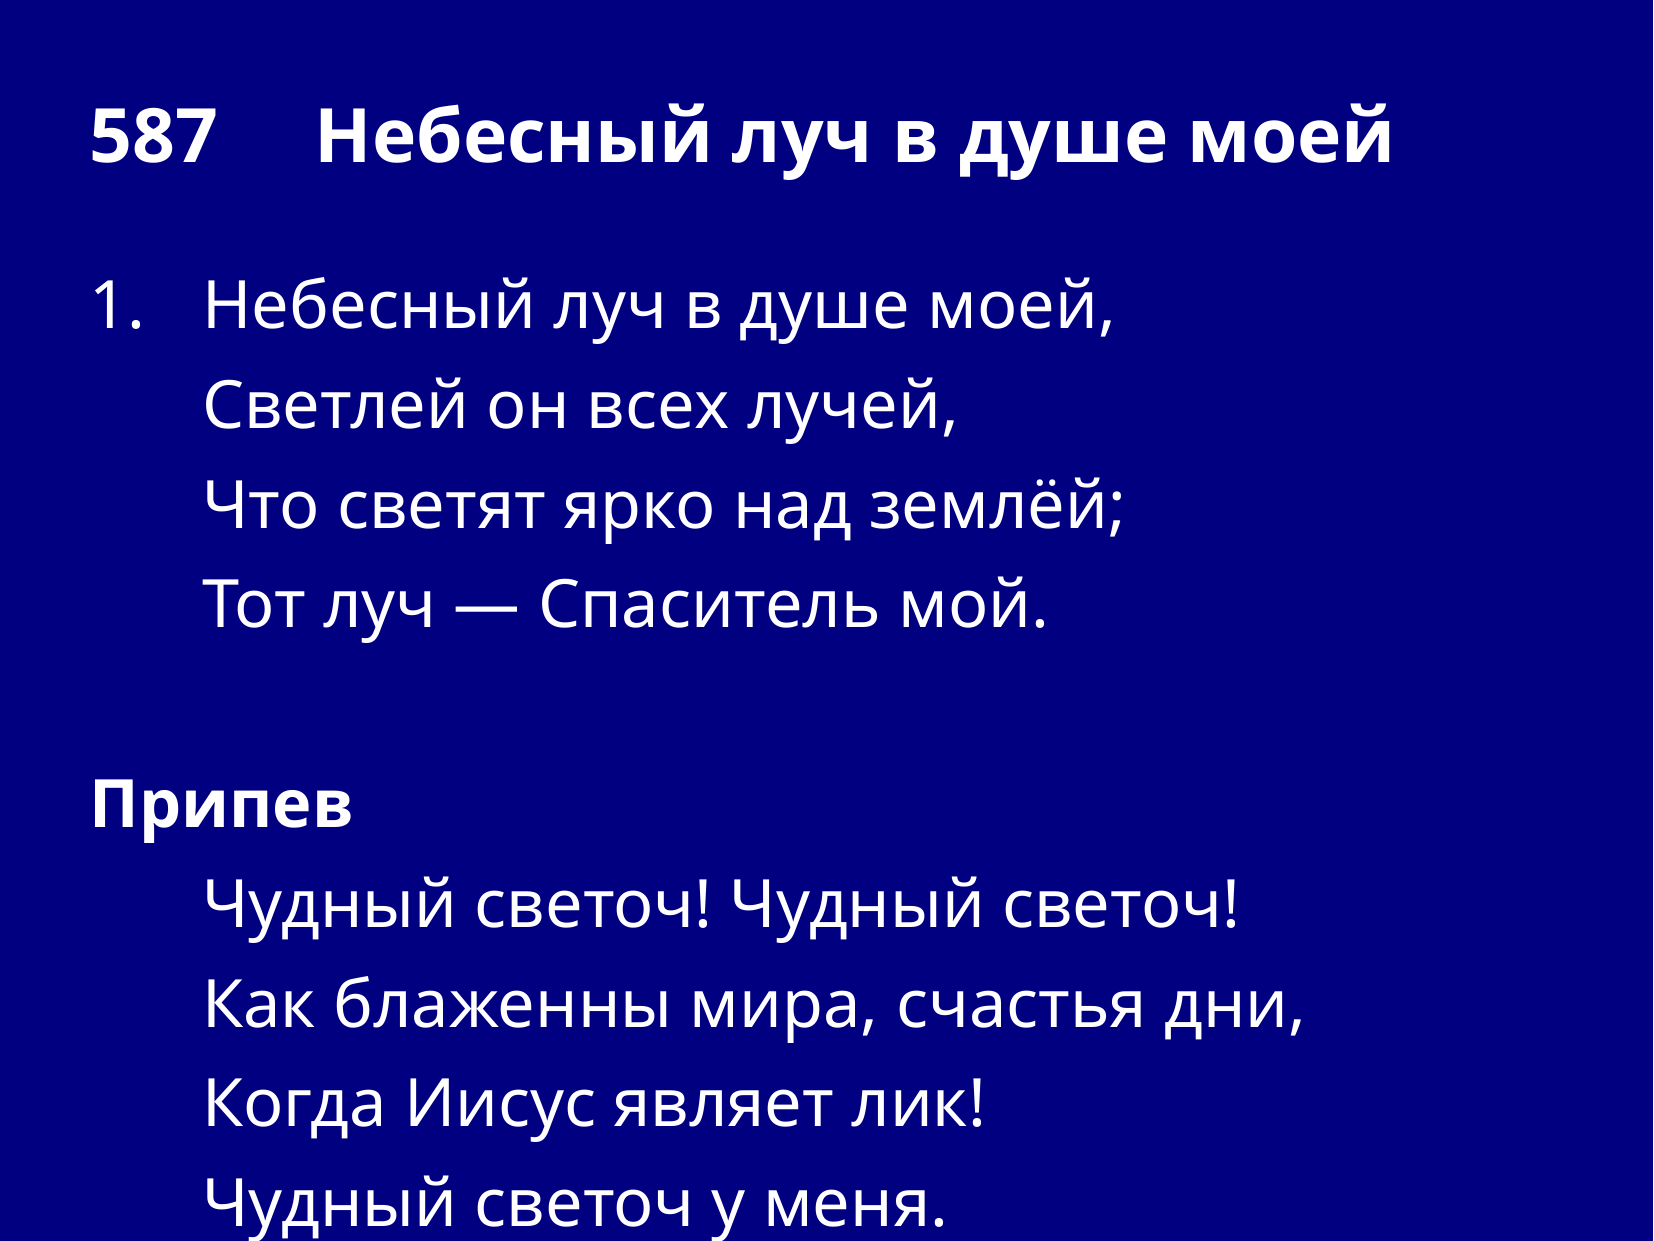

587	Небесный луч в душе моей
1.	Небесный луч в душе моей,
	Светлей он всех лучей,
	Что светят ярко над землёй;
	Тот луч — Спаситель мой.
Припев
	Чудный светоч! Чудный светоч!
	Как блаженны мира, счастья дни,
	Когда Иисус являет лик!
	Чудный светоч у меня.